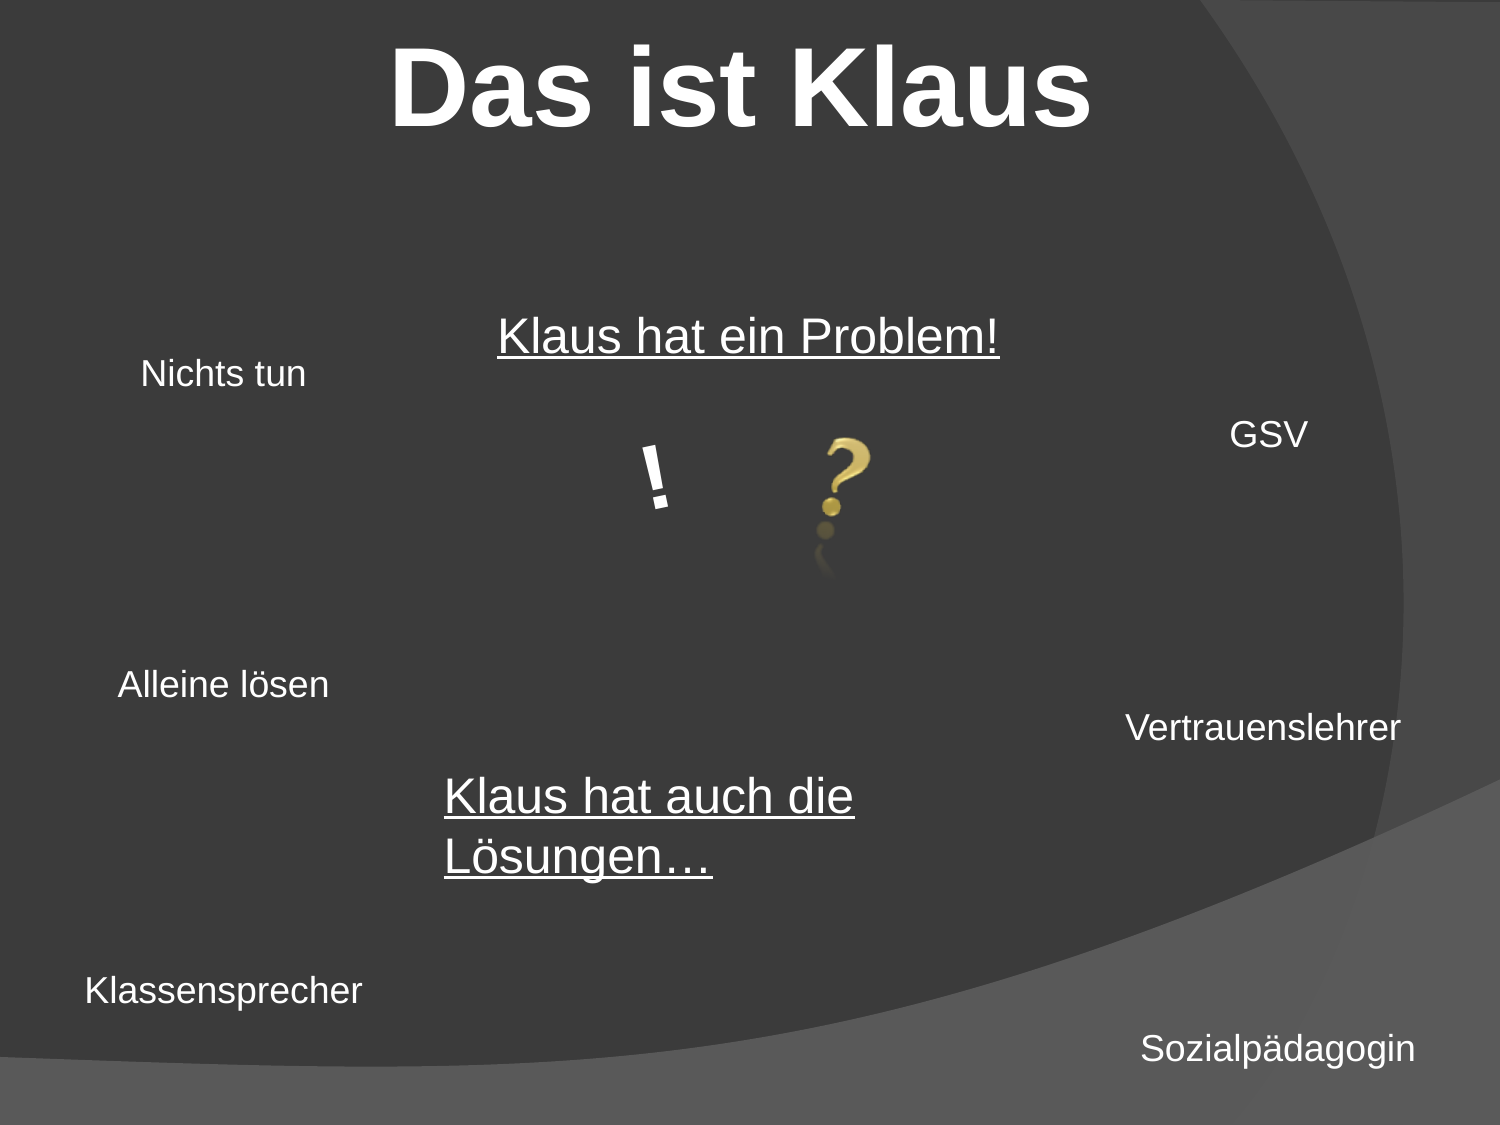

Das ist Klaus
Klaus hat ein Problem!
Nichts tun
GSV
!
Alleine lösen
Vertrauenslehrer
Klaus hat auch die Lösungen…
Klassensprecher
Sozialpädagogin